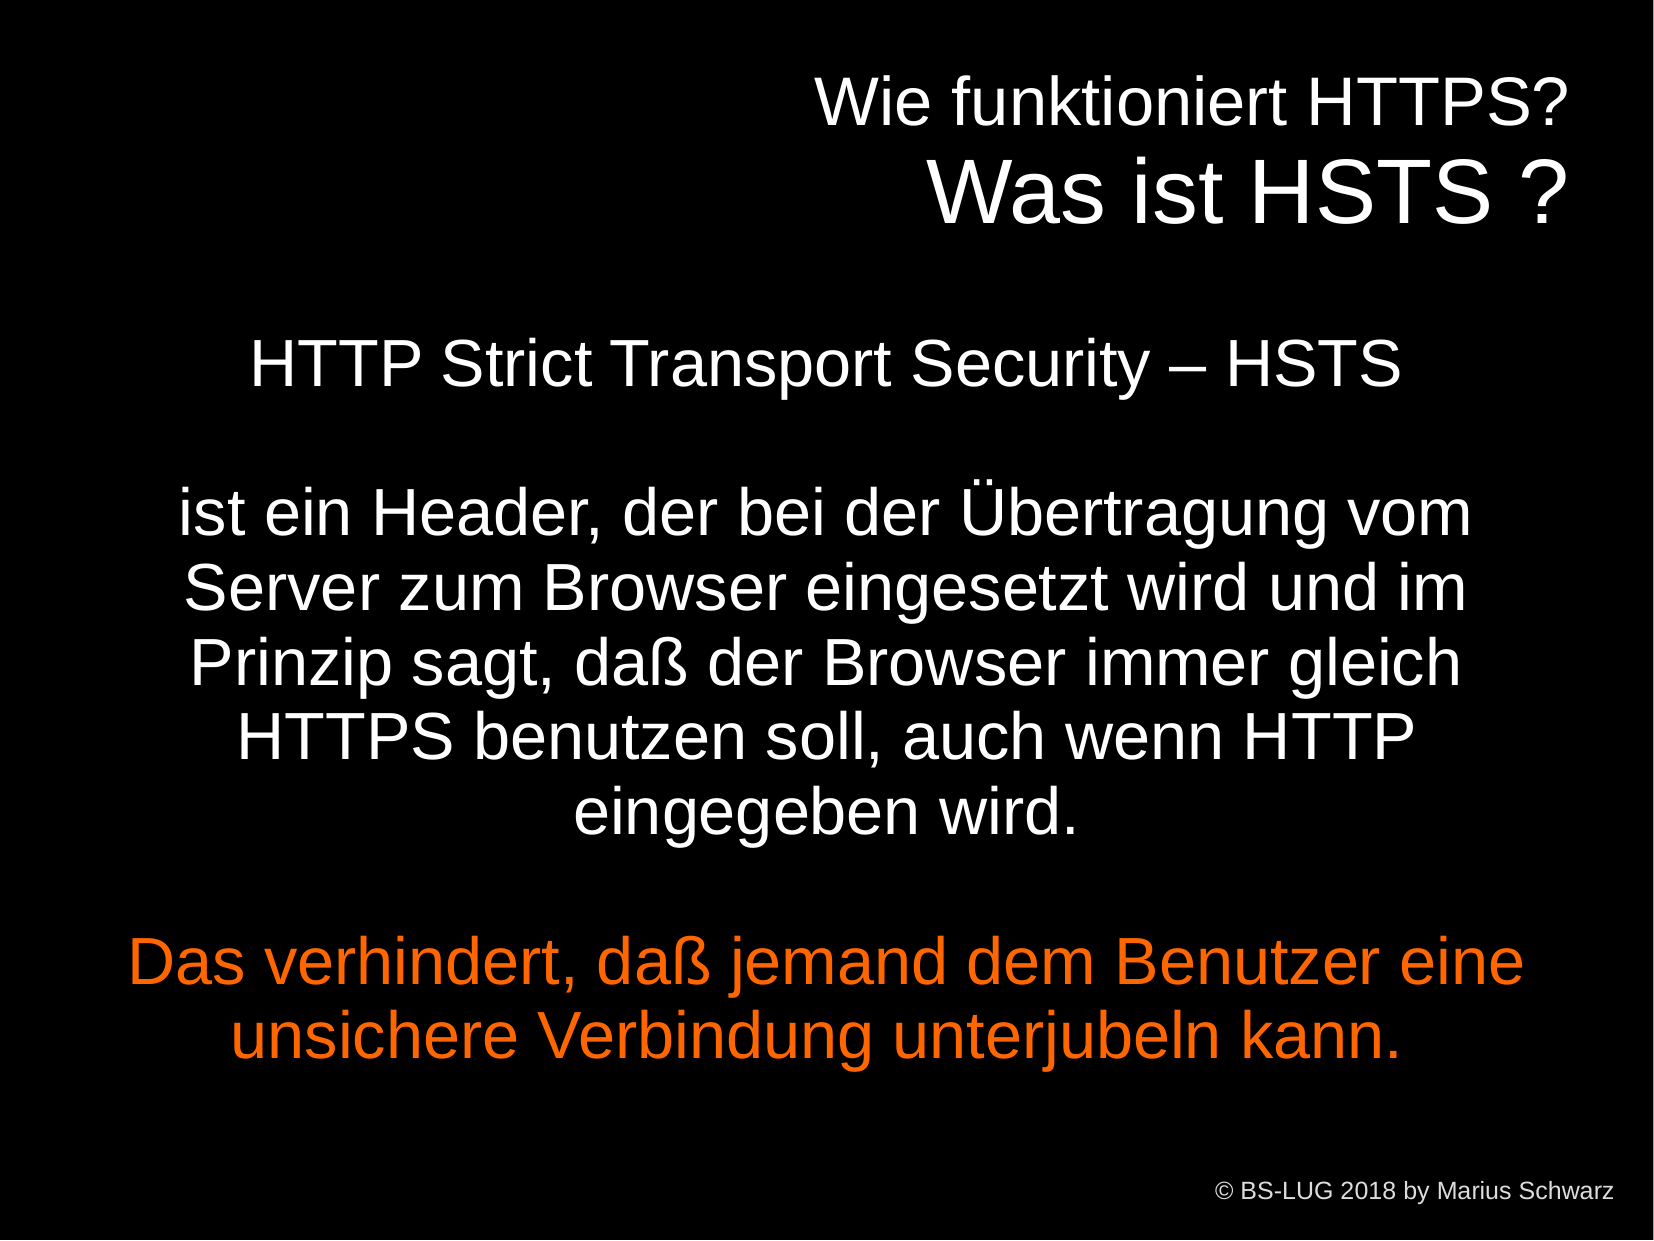

# Wie funktioniert HTTPS? Was ist HSTS ?
HTTP Strict Transport Security – HSTS
ist ein Header, der bei der Übertragung vom Server zum Browser eingesetzt wird und im Prinzip sagt, daß der Browser immer gleich HTTPS benutzen soll, auch wenn HTTP eingegeben wird.
Das verhindert, daß jemand dem Benutzer eine unsichere Verbindung unterjubeln kann.
© BS-LUG 2018 by Marius Schwarz